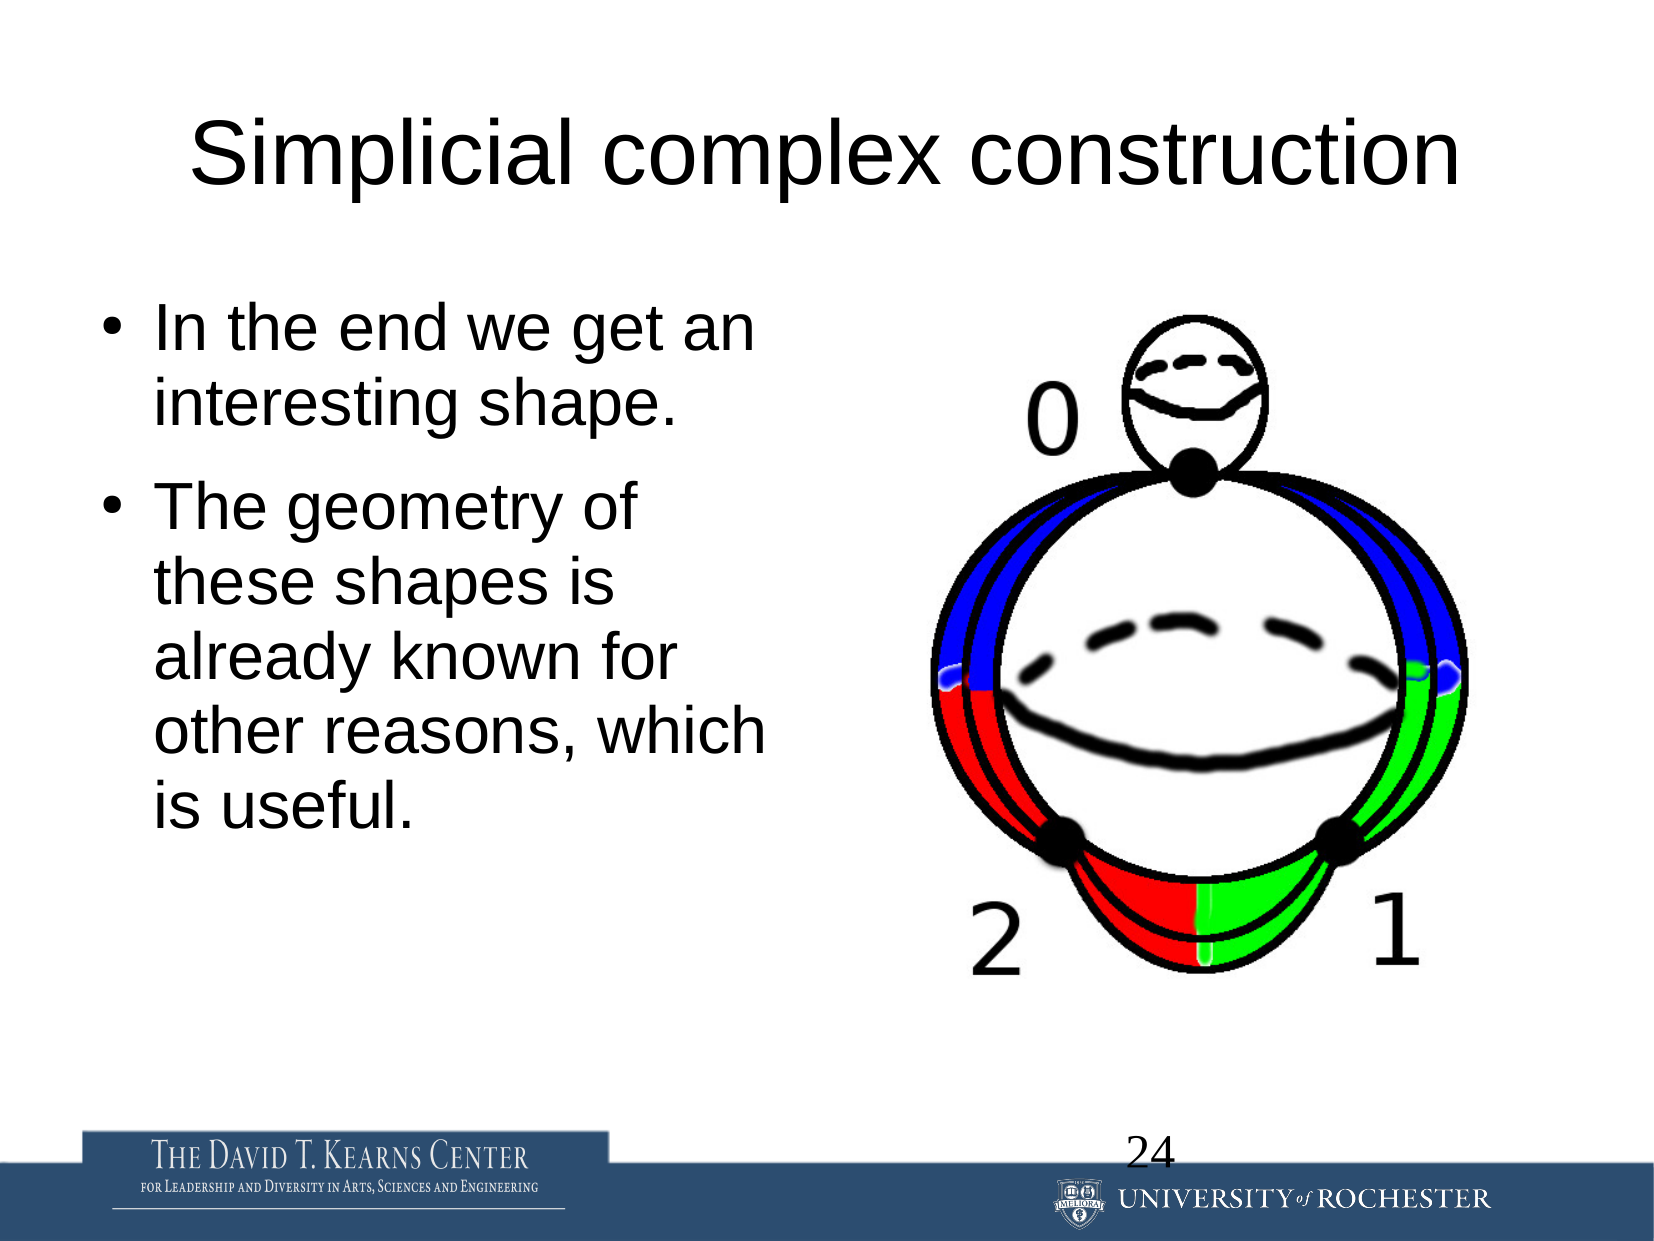

# Simplicial complex construction
In the end we get an interesting shape.
The geometry of these shapes is already known for other reasons, which is useful.